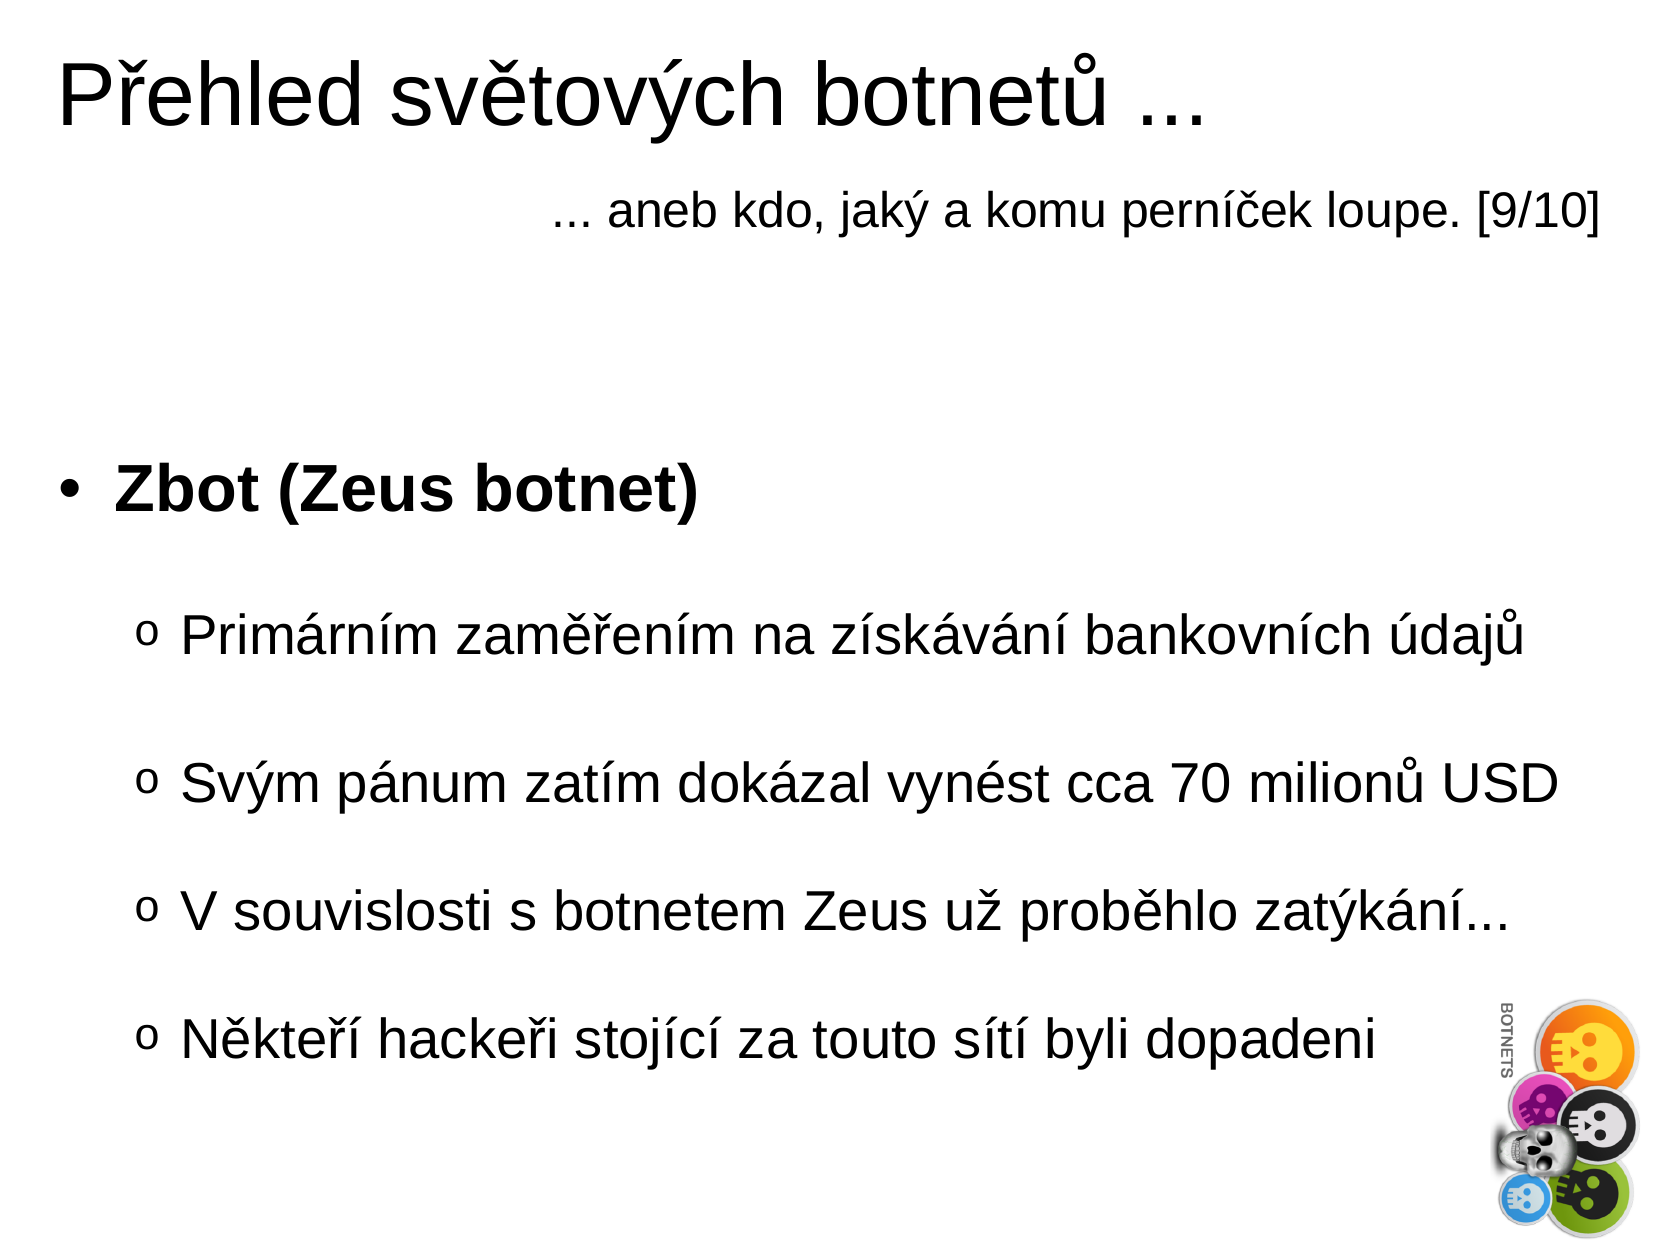

# Přehled světových botnetů ... ... aneb kdo, jaký a komu perníček loupe. [9/10]
Zbot (Zeus botnet)
Primárním zaměřením na získávání bankovních údajů
Svým pánum zatím dokázal vynést cca 70 milionů USD
V souvislosti s botnetem Zeus už proběhlo zatýkání...
Někteří hackeři stojící za touto sítí byli dopadeni